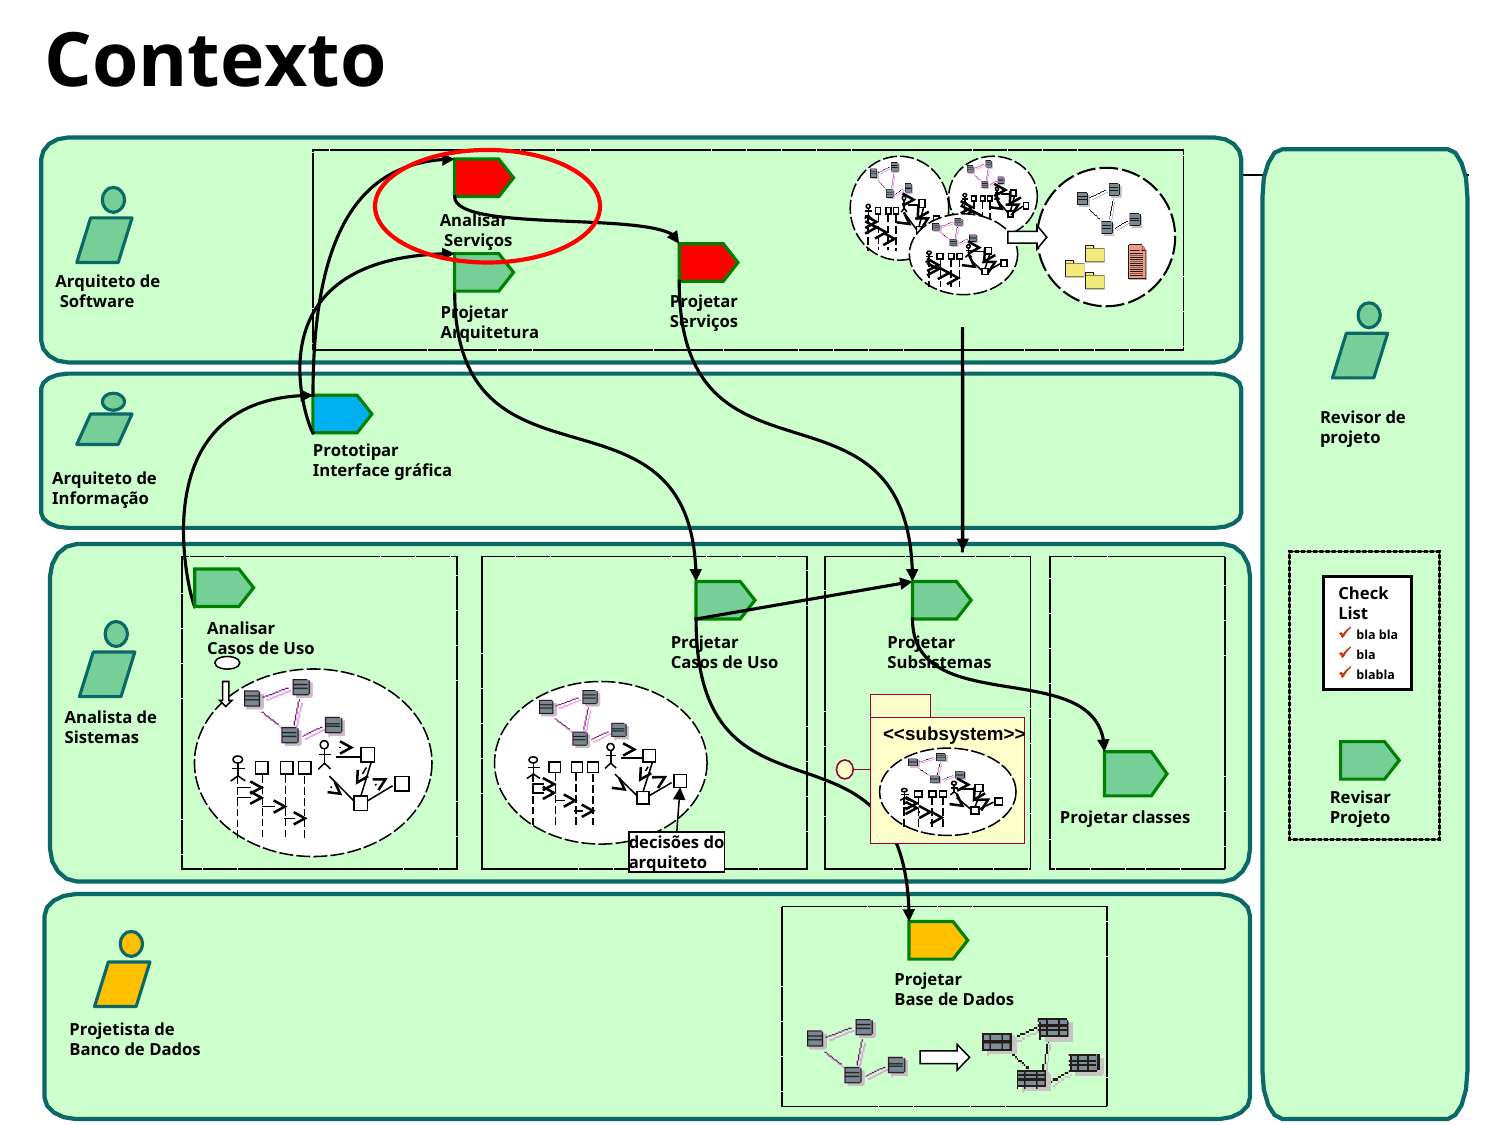

# Contexto
Analisar
 Serviços
Arquiteto de
 Software
Projetar
Serviços
Projetar
Arquitetura
Revisor de
projeto
Prototipar
Interface gráfica
Arquiteto de Informação
Check
List
 bla bla
 bla
 blabla
Analisar
Casos de Uso
Projetar
Casos de Uso
Projetar
Subsistemas
decisões do
arquiteto
<<subsystem>>
Analista de
Sistemas
Revisar
Projeto
Projetar classes
Projetar
Base de Dados
Projetista de
Banco de Dados